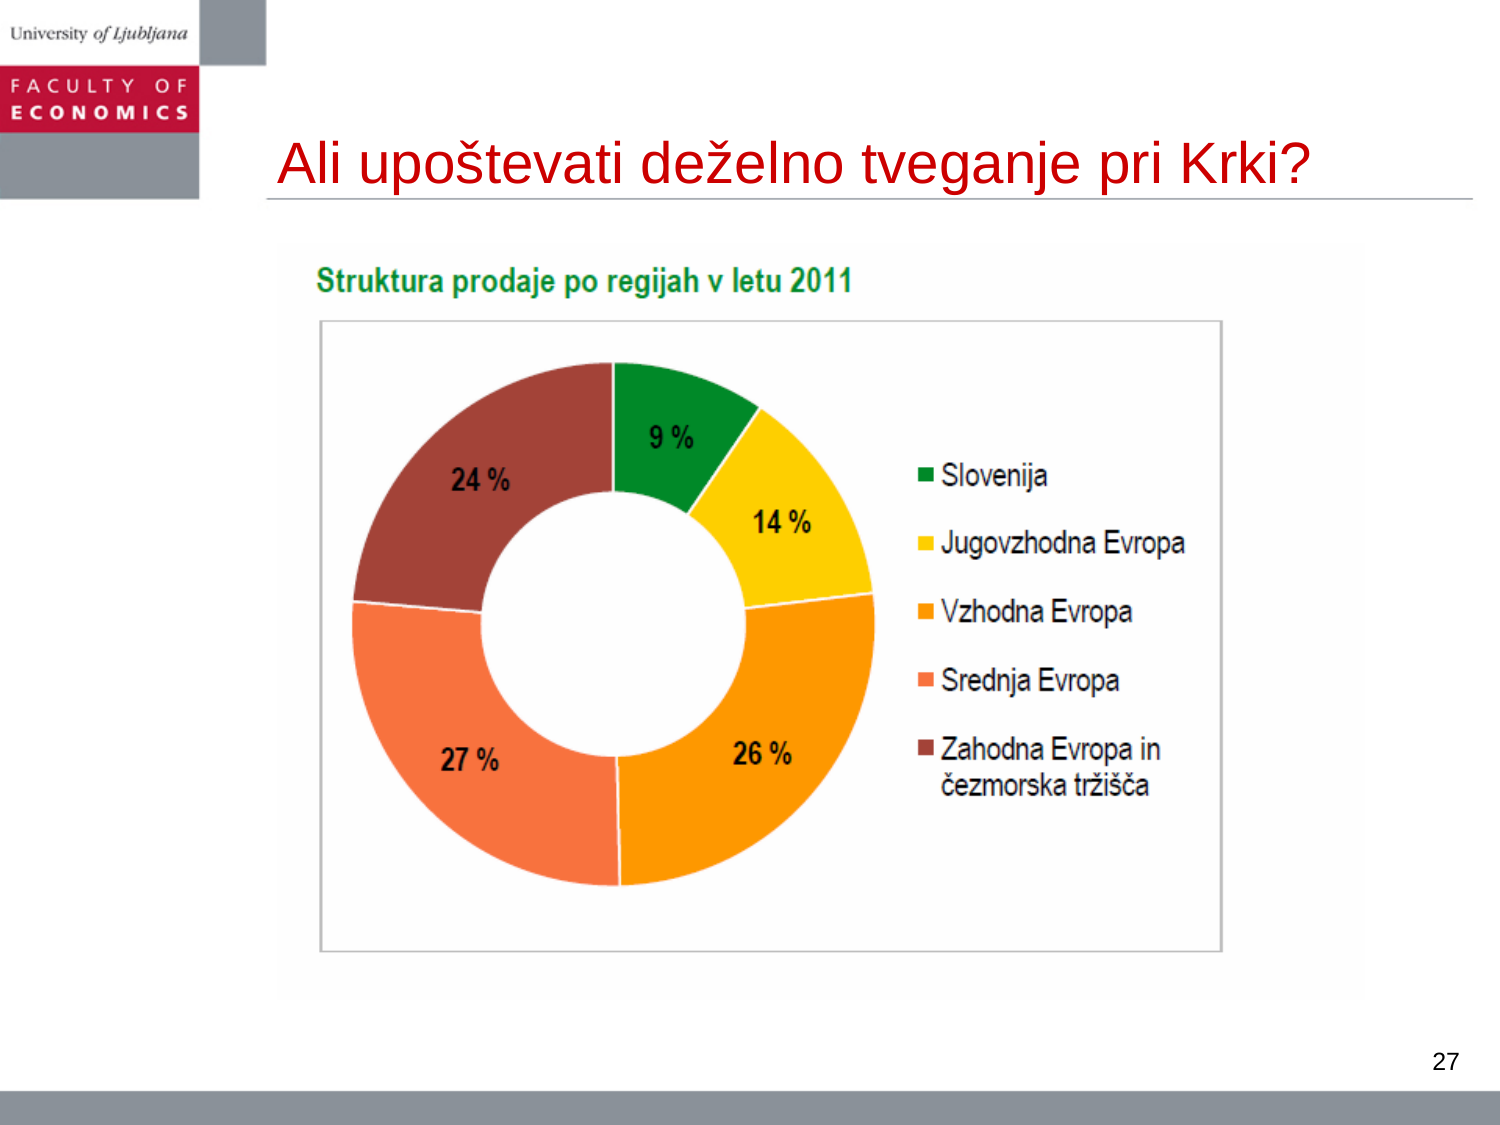

# Ali upoštevati deželno tveganje pri Krki?